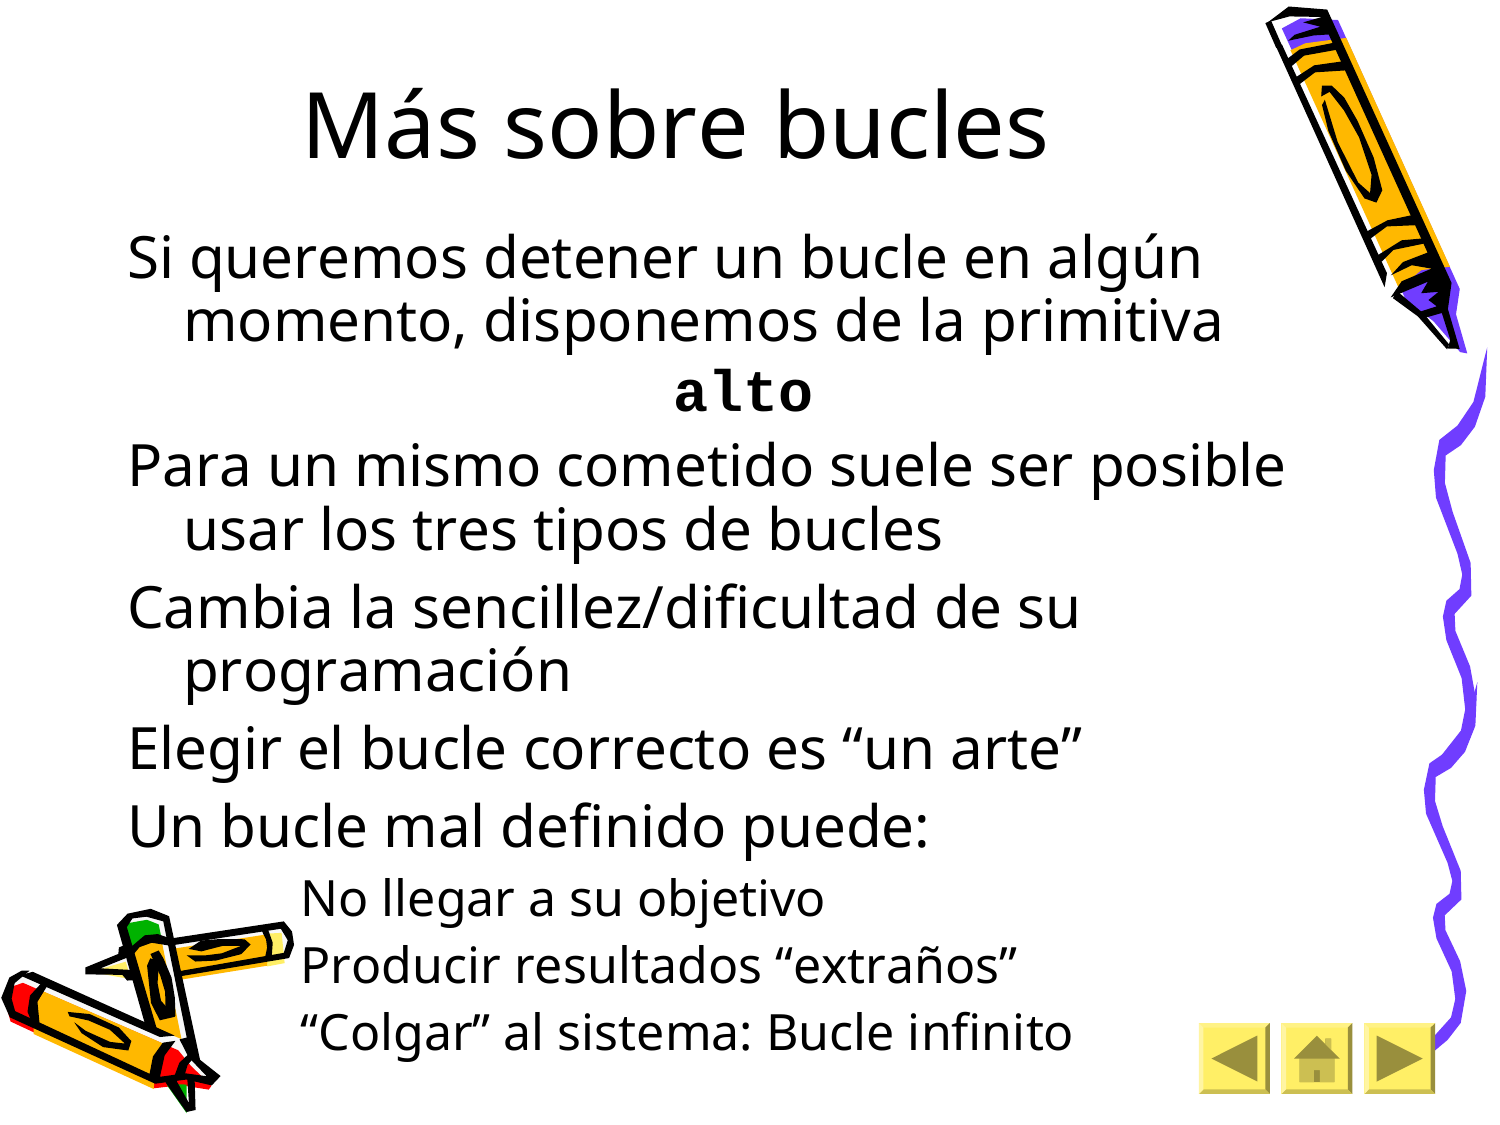

# Más sobre bucles
Si queremos detener un bucle en algún momento, disponemos de la primitiva
alto
Para un mismo cometido suele ser posible usar los tres tipos de bucles
Cambia la sencillez/dificultad de su programación
Elegir el bucle correcto es “un arte”
Un bucle mal definido puede:
No llegar a su objetivo
Producir resultados “extraños”
“Colgar” al sistema: Bucle infinito